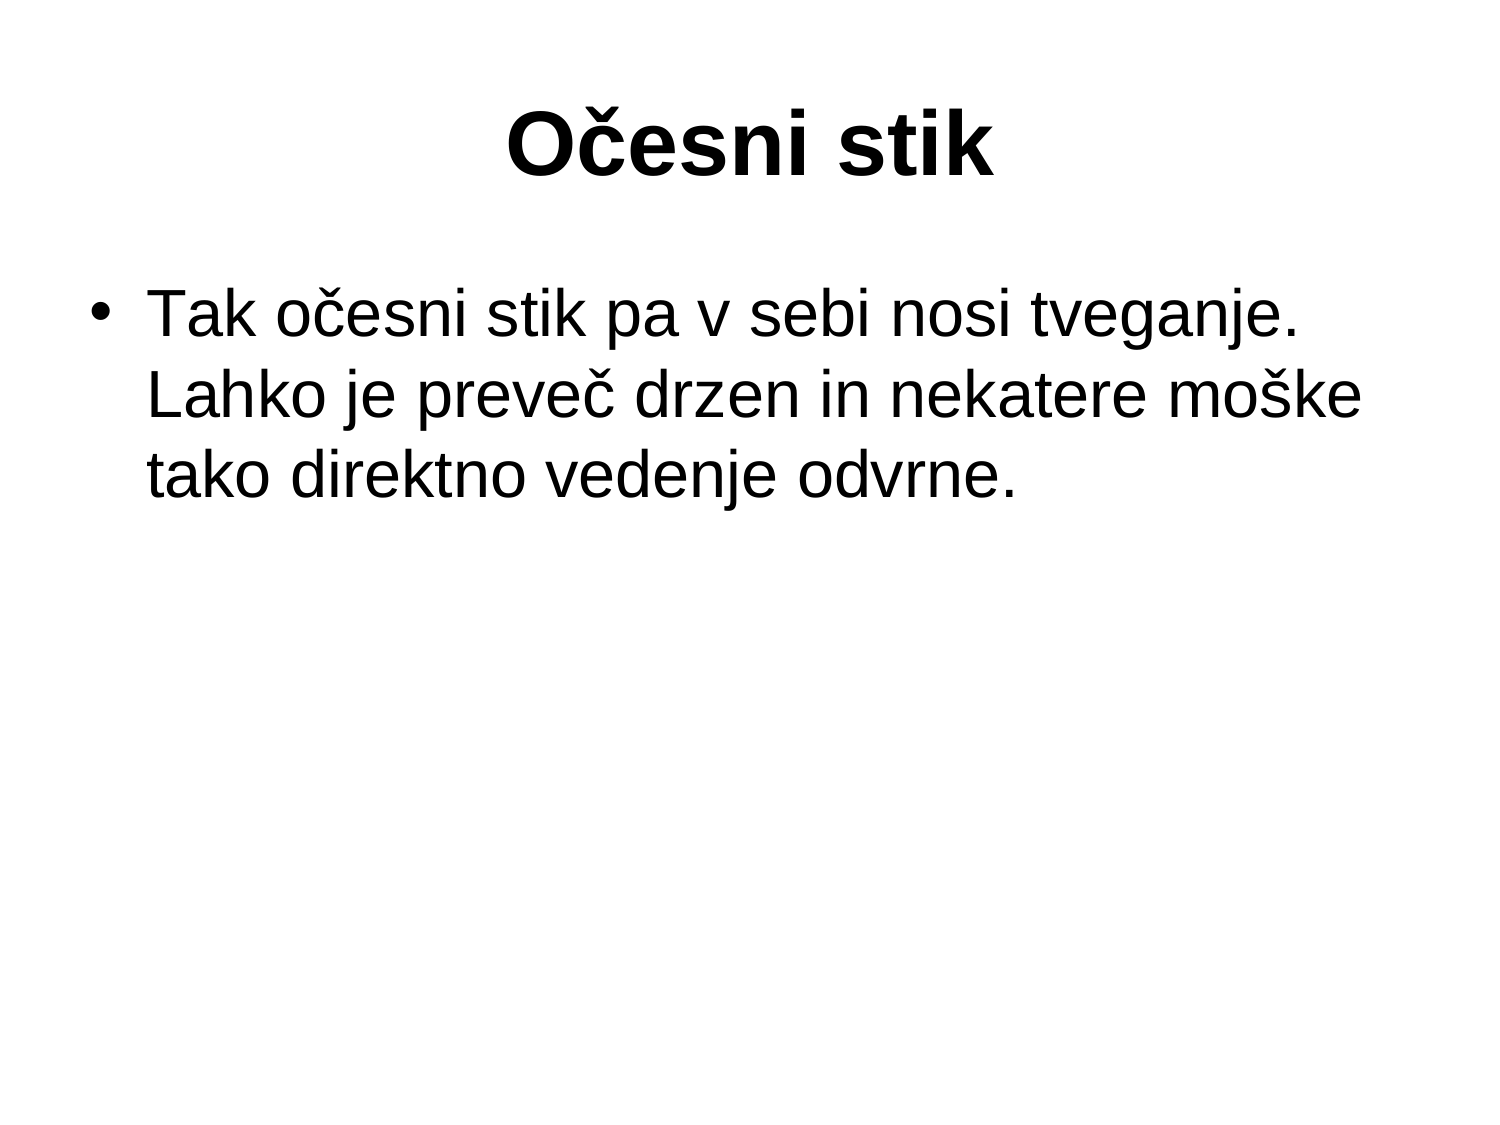

# Očesni stik
Tak očesni stik pa v sebi nosi tveganje. Lahko je preveč drzen in nekatere moške tako direktno vedenje odvrne.